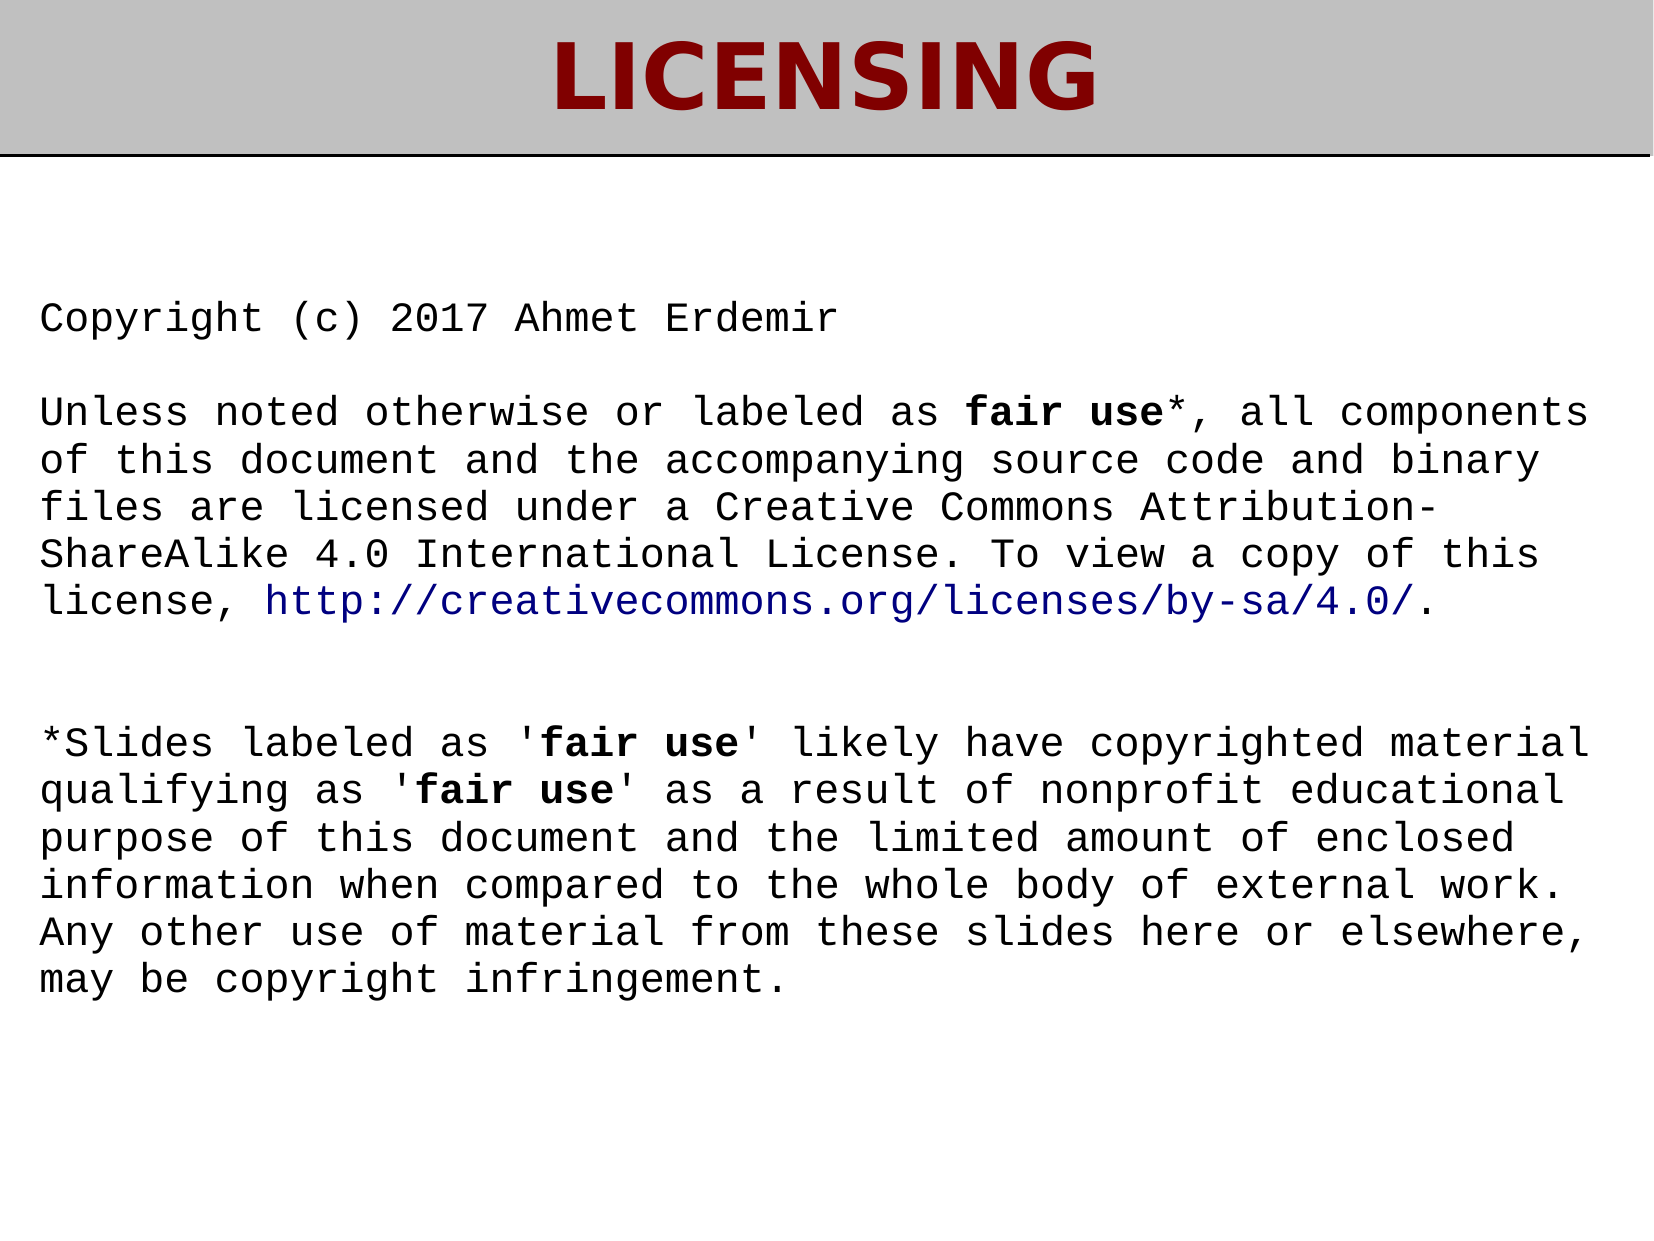

LICENSING
Copyright (c) 2017 Ahmet Erdemir
Unless noted otherwise or labeled as fair use*, all components of this document and the accompanying source code and binary files are licensed under a Creative Commons Attribution-ShareAlike 4.0 International License. To view a copy of this license, http://creativecommons.org/licenses/by-sa/4.0/.
*Slides labeled as 'fair use' likely have copyrighted material qualifying as 'fair use' as a result of nonprofit educational purpose of this document and the limited amount of enclosed information when compared to the whole body of external work. Any other use of material from these slides here or elsewhere, may be copyright infringement.